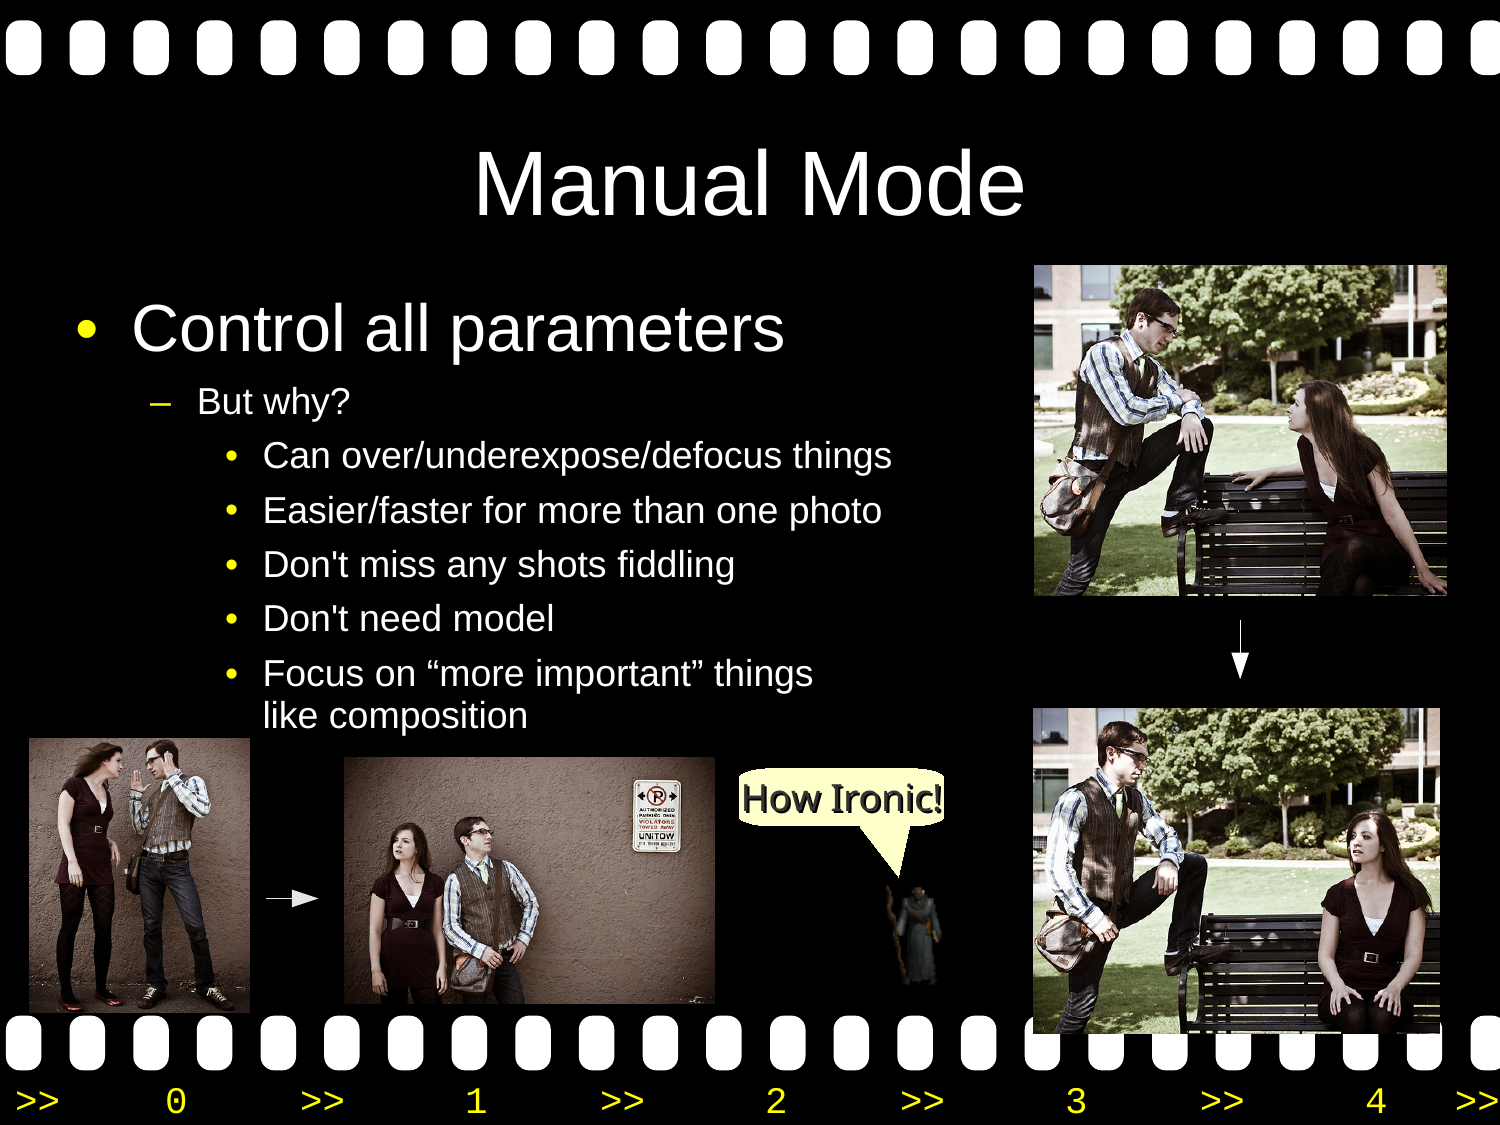

# Manual Mode
Control all parameters
But why?
Can over/underexpose/defocus things
Easier/faster for more than one photo
Don't miss any shots fiddling
Don't need model
Focus on “more important” things
like composition
How Ironic!